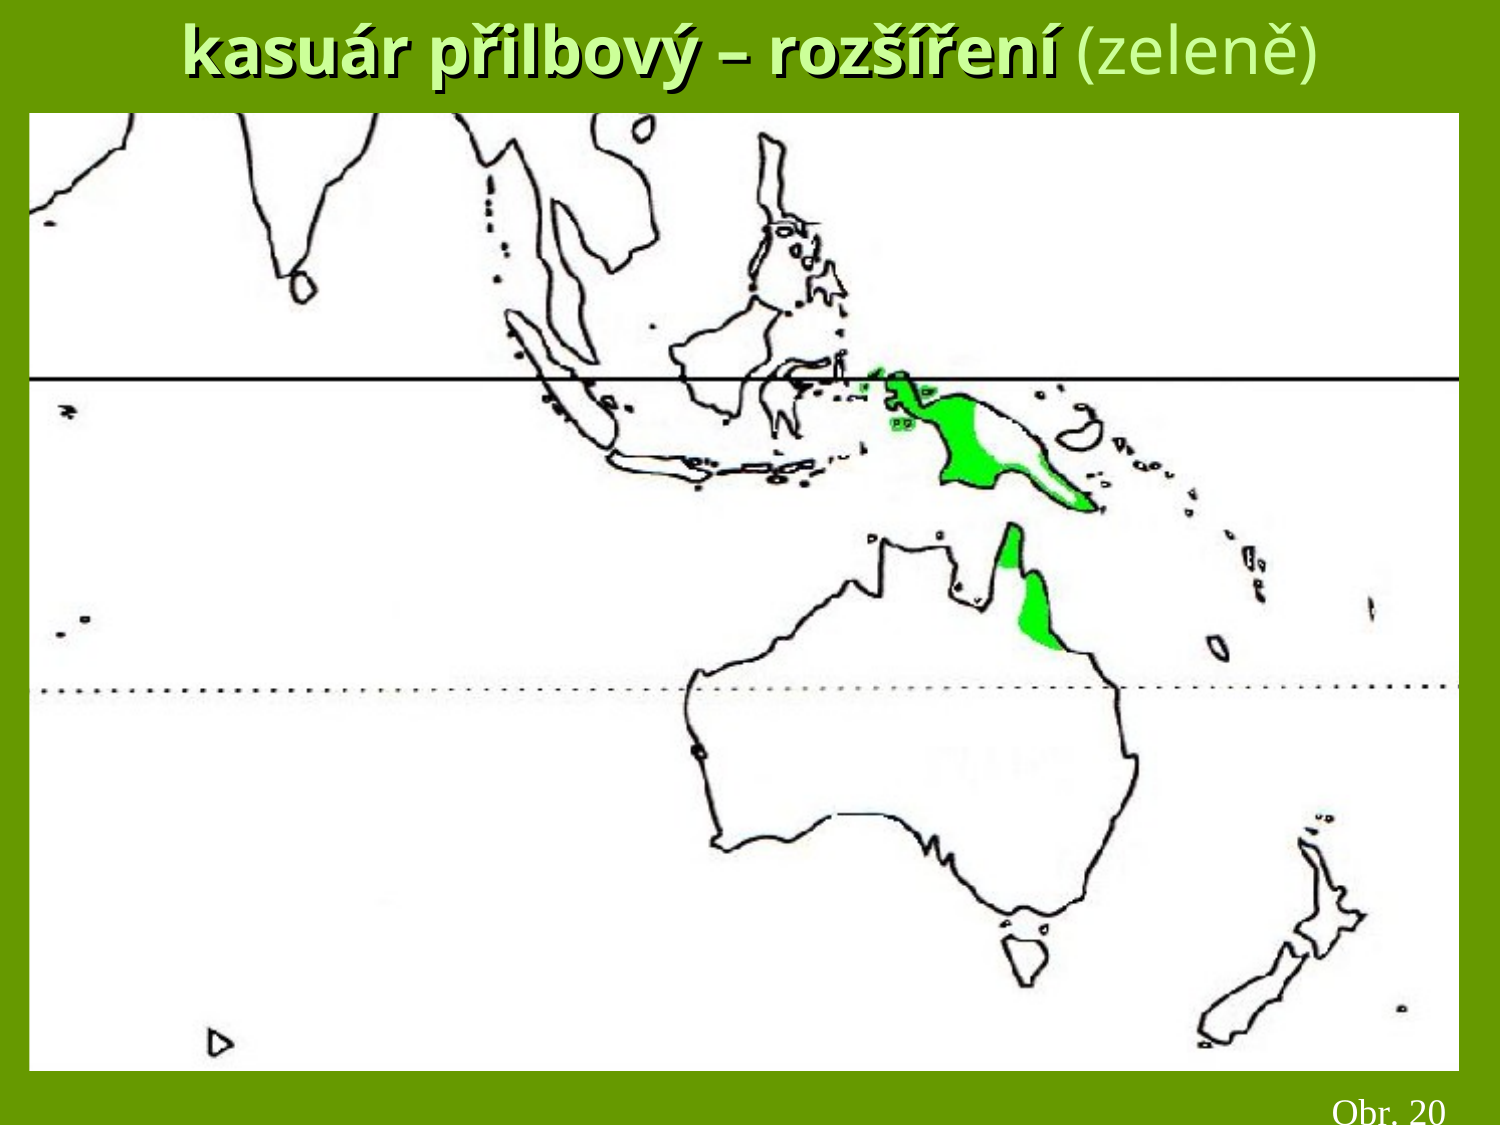

kasuár přilbový – rozšíření (zeleně)
Obr. 20